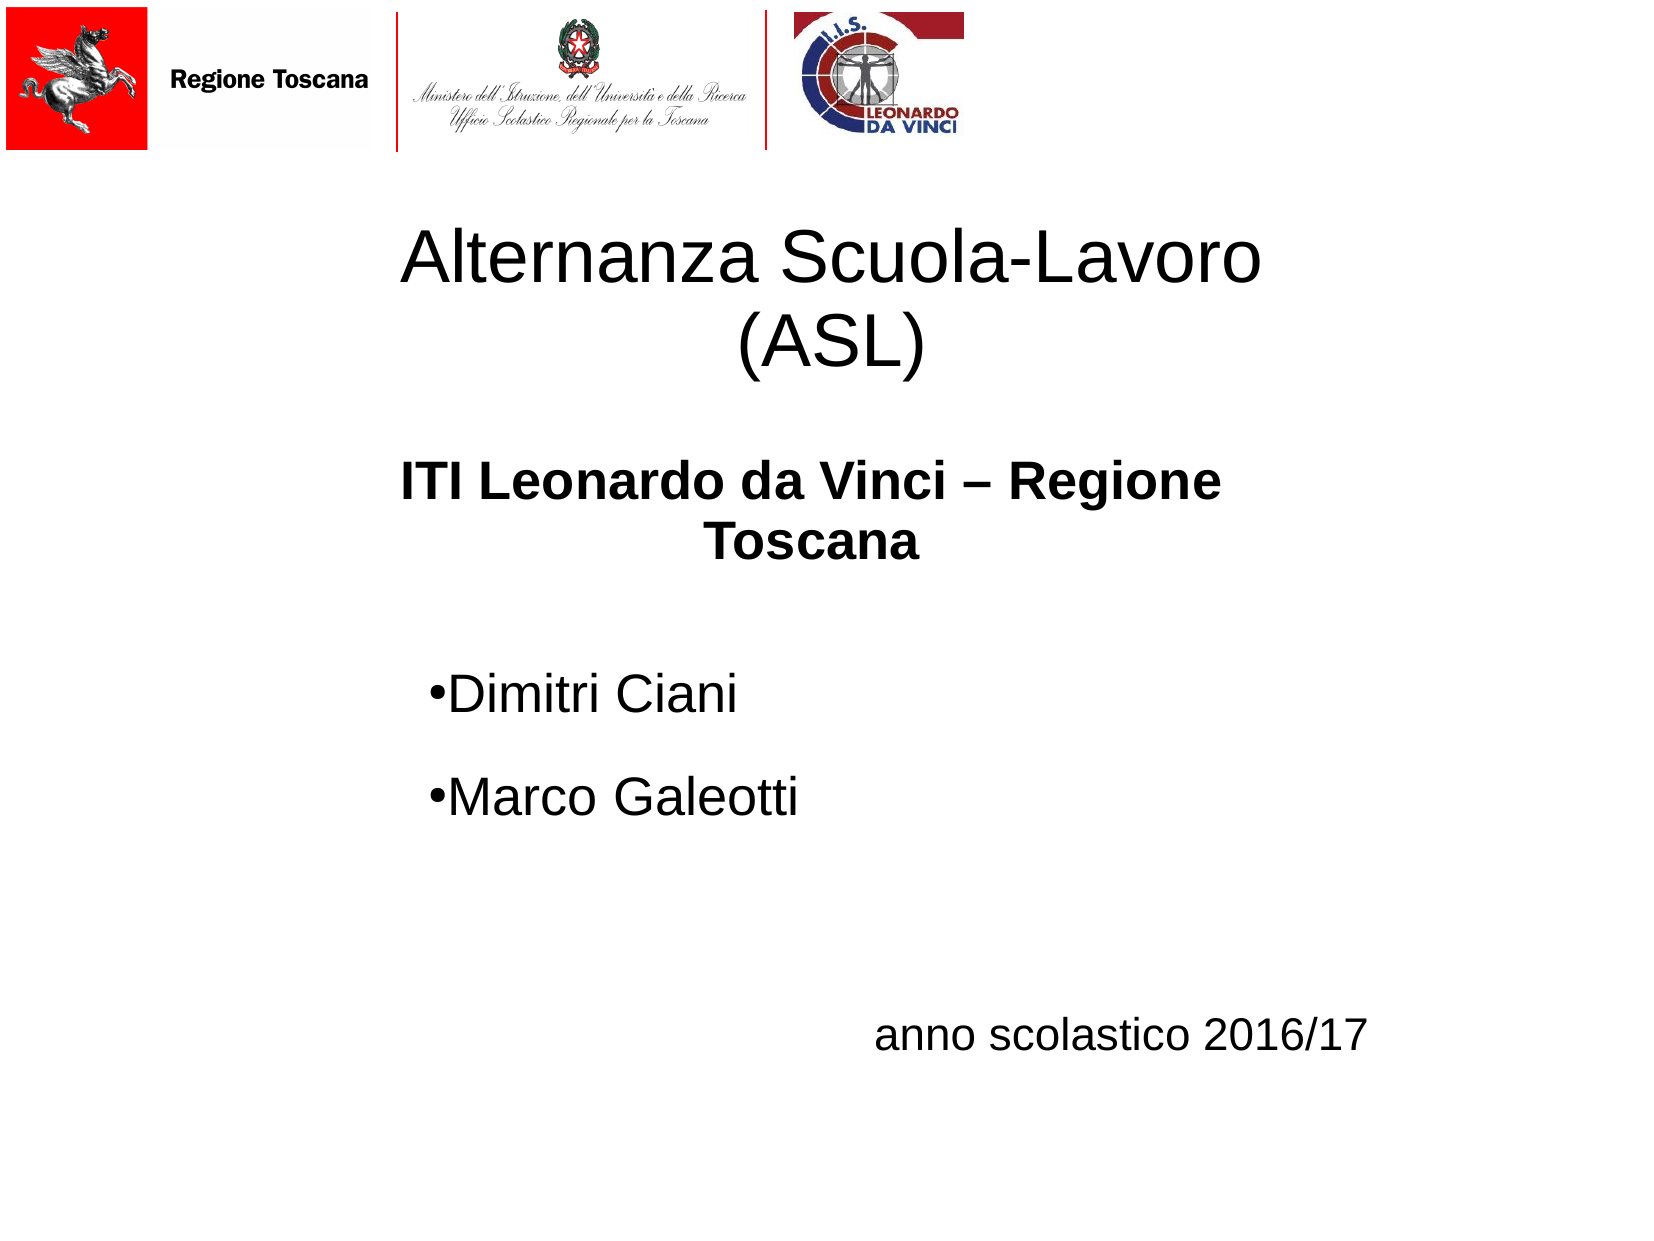

Alternanza Scuola-Lavoro
(ASL)
ITI Leonardo da Vinci – Regione Toscana
Dimitri Ciani
Marco Galeotti
anno scolastico 2016/17